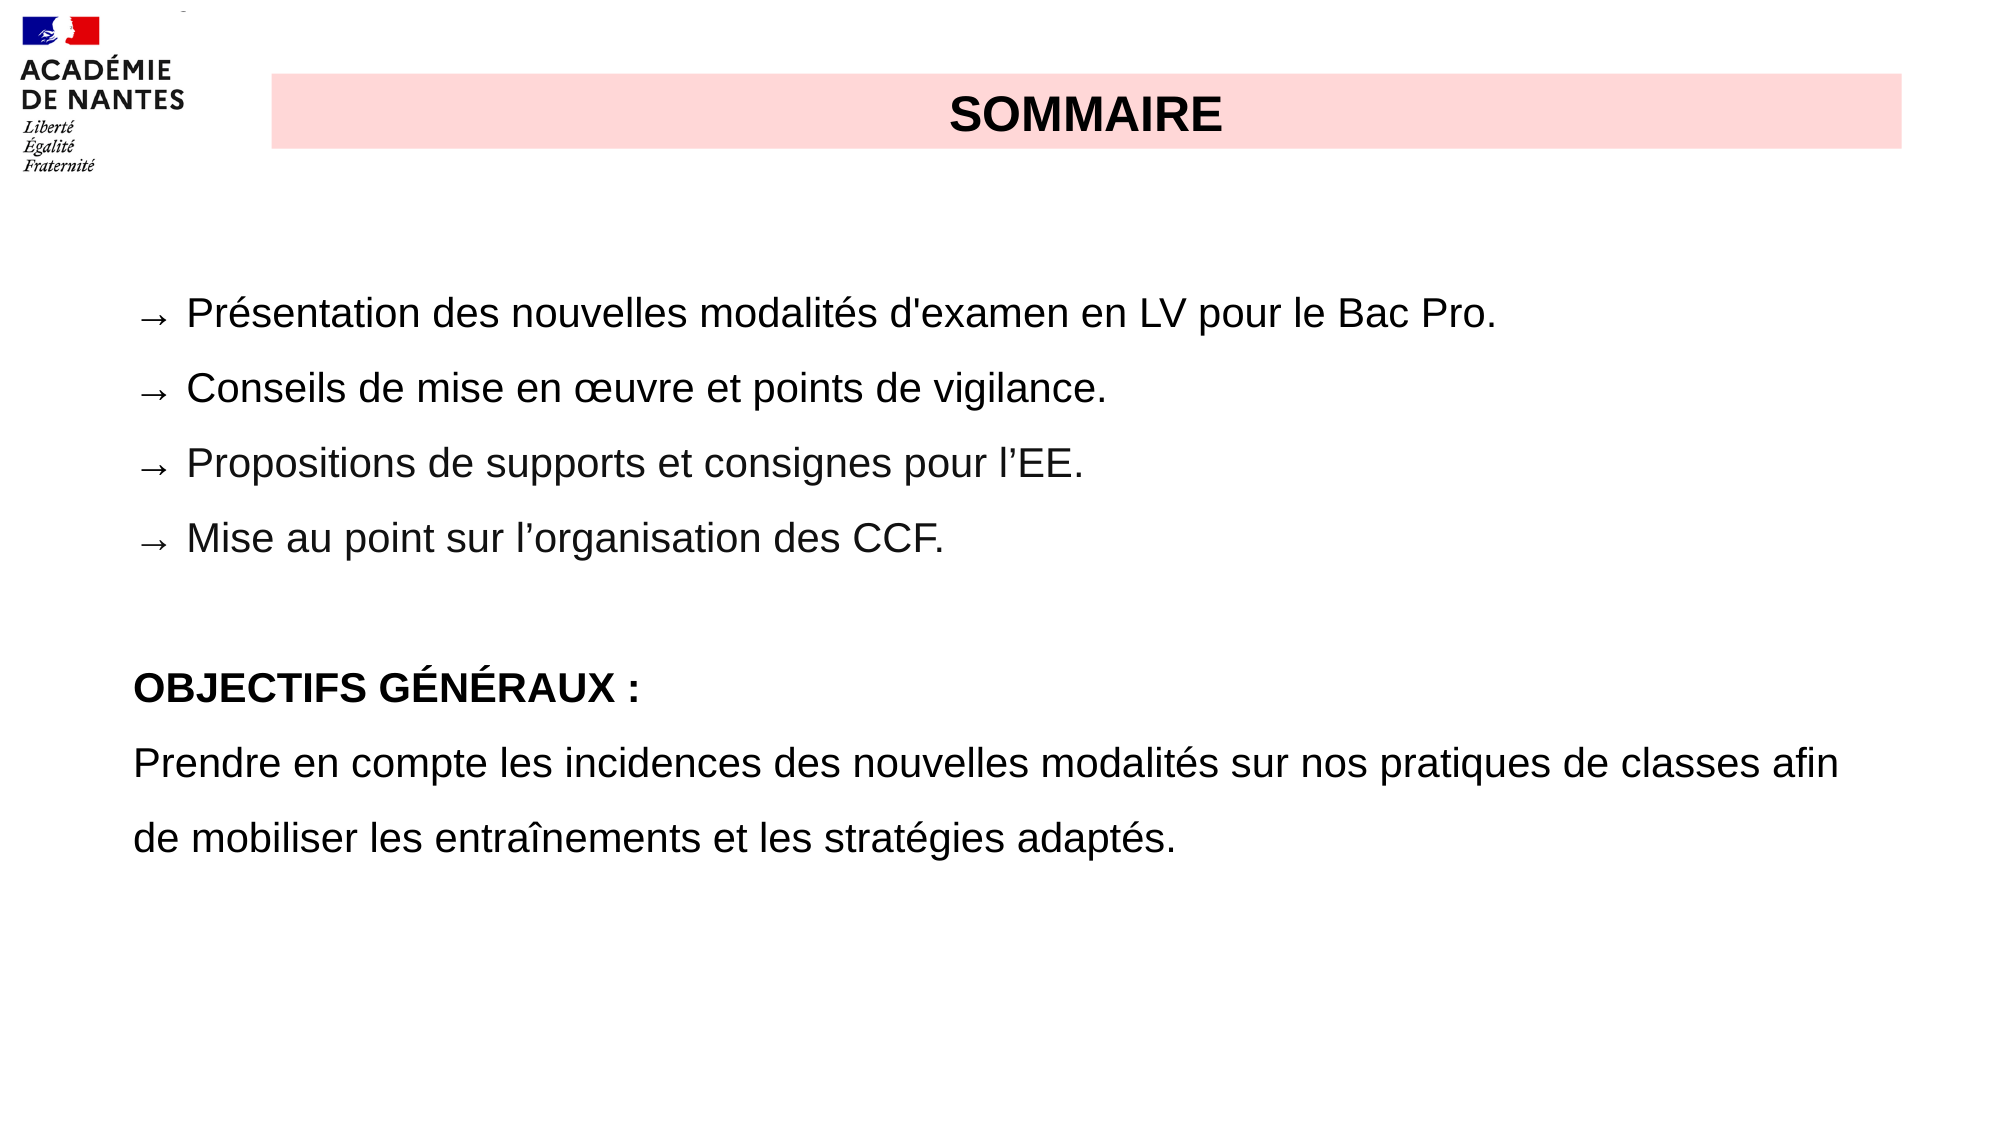

SOMMAIRE
# → Présentation des nouvelles modalités d'examen en LV pour le Bac Pro.
→ Conseils de mise en œuvre et points de vigilance.
→ Propositions de supports et consignes pour l’EE.
→ Mise au point sur l’organisation des CCF.
OBJECTIFS GÉNÉRAUX :
Prendre en compte les incidences des nouvelles modalités sur nos pratiques de classes afin de mobiliser les entraînements et les stratégies adaptés.